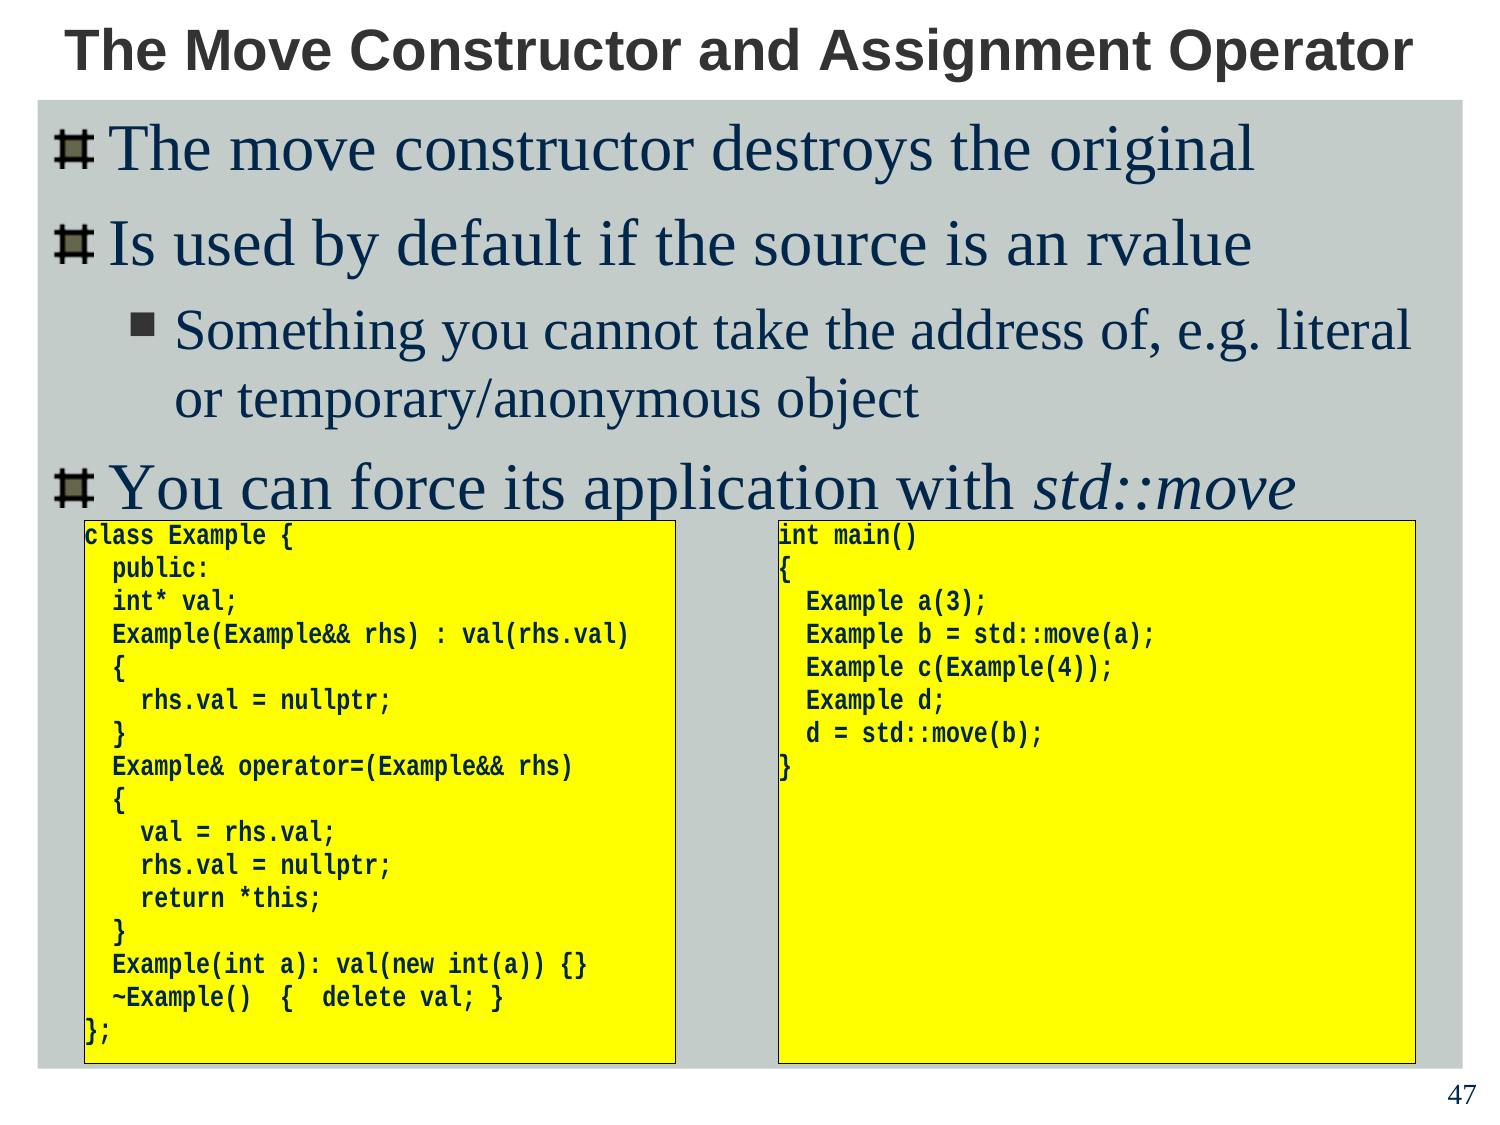

# The Move Constructor and Assignment Operator
The move constructor destroys the original
Is used by default if the source is an rvalue
Something you cannot take the address of, e.g. literal or temporary/anonymous object
You can force its application with std::move
class Example {
 public:
 int* val;
 Example(Example&& rhs) : val(rhs.val)
 {
 rhs.val = nullptr;
 }
 Example& operator=(Example&& rhs)
 {
 val = rhs.val;
 rhs.val = nullptr;
 return *this;
 }
 Example(int a): val(new int(a)) {}
 ~Example() { delete val; }
};
int main()
{
 Example a(3);
 Example b = std::move(a);
 Example c(Example(4));
 Example d;
 d = std::move(b);
}